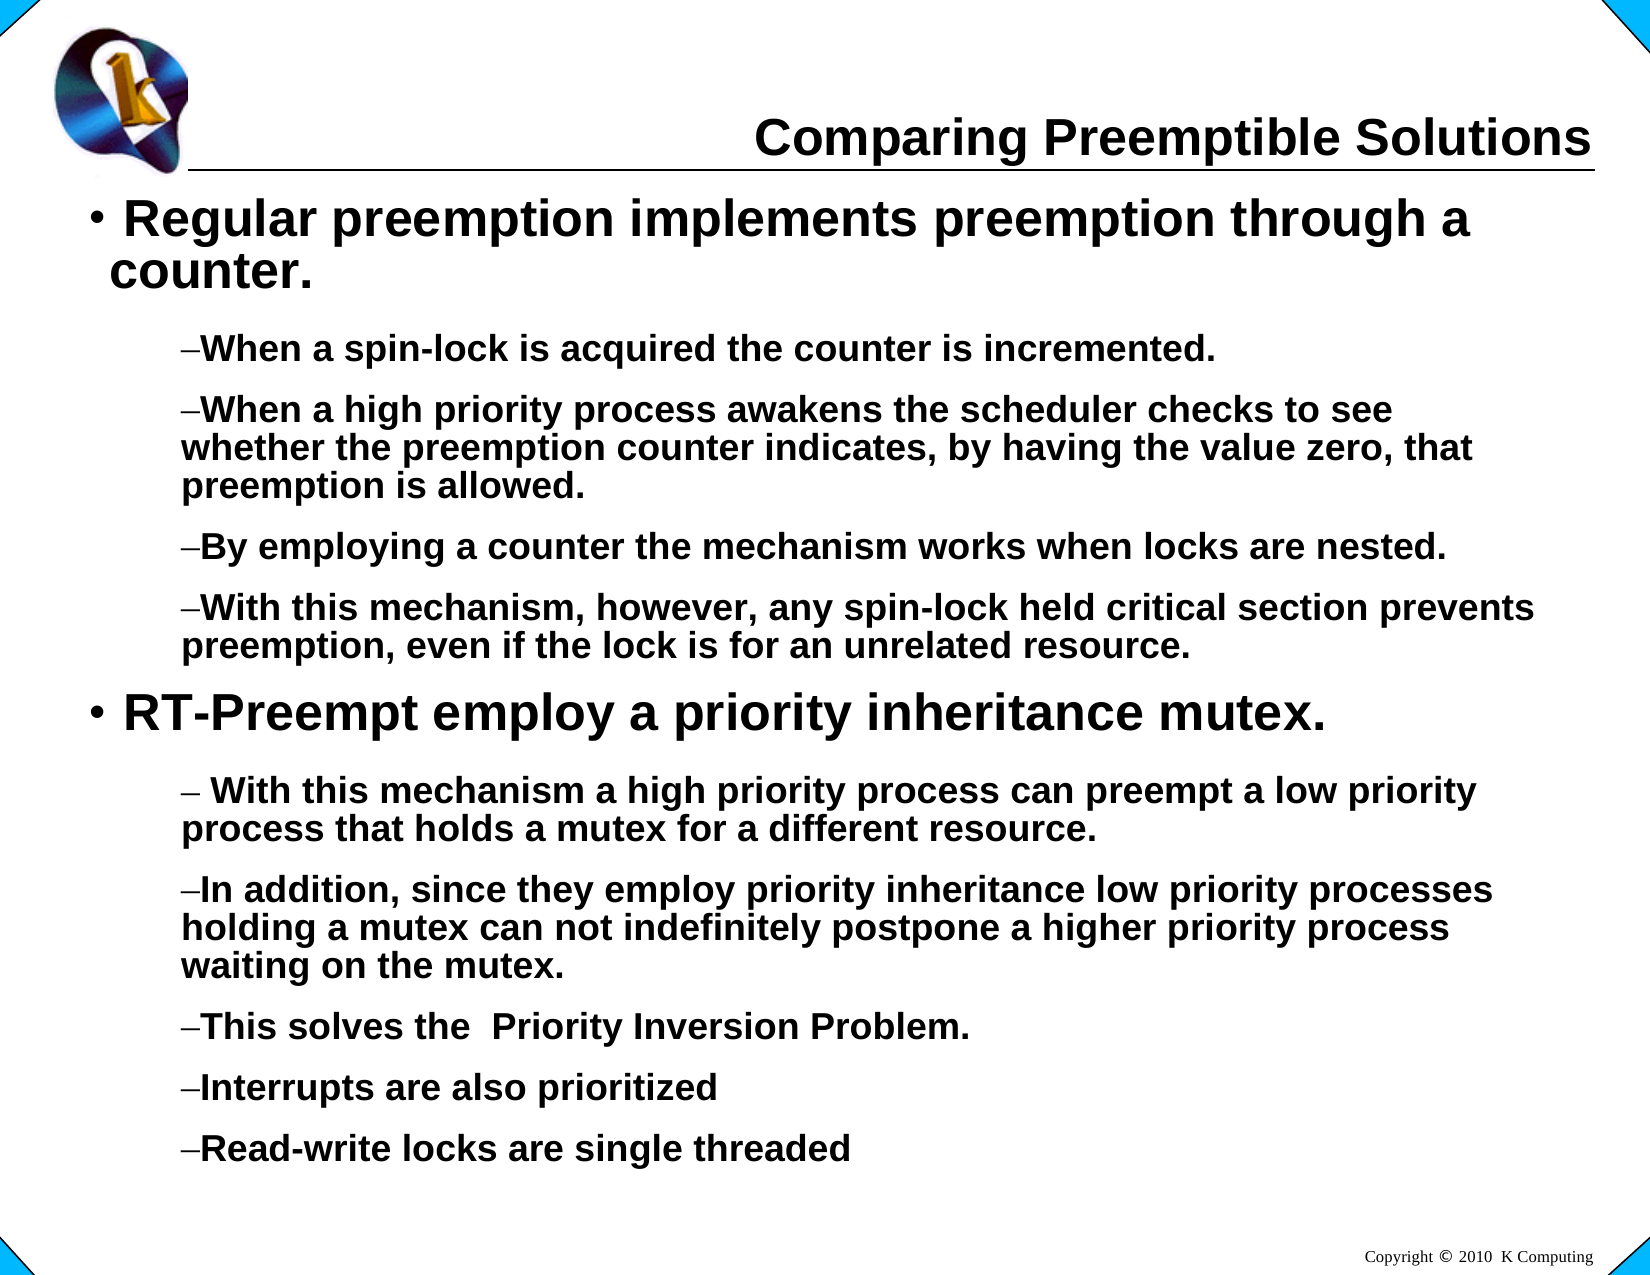

# Comparing Preemptible Solutions
 Regular preemption implements preemption through a counter.
When a spin-lock is acquired the counter is incremented.
When a high priority process awakens the scheduler checks to see whether the preemption counter indicates, by having the value zero, that preemption is allowed.
By employing a counter the mechanism works when locks are nested.
With this mechanism, however, any spin-lock held critical section prevents preemption, even if the lock is for an unrelated resource.
 RT-Preempt employ a priority inheritance mutex.
 With this mechanism a high priority process can preempt a low priority process that holds a mutex for a different resource.
In addition, since they employ priority inheritance low priority processes holding a mutex can not indefinitely postpone a higher priority process waiting on the mutex.
This solves the Priority Inversion Problem.
Interrupts are also prioritized
Read-write locks are single threaded
Older kernels implement preemption through a counter.
When a spin-lock is acquired the counter is incremented.
When a high priority process awakens the scheduler checks to see whether the preemption counter indicates, by having the value zero, that preemption is allowed.
By employing a counter the mechanism works when locks are nested.
With this mechanism, however, any spin-lock held critical section prevents preemption, even if the lock is for an unrelated resource.
Newer kernels can employ a priority inheritance mutex.
 With this mechanism a high priority process can preempt a low priority process that holds a mutex for a different resource.
In addition, since they employ priority inheritance low priority processes holding a mutex can not indefinitely postpone a higher priority process waiting on the mutex.
This solves the Priority Inversion Problem.
Interrupts are also prioritized
Read-write locks are single threaded